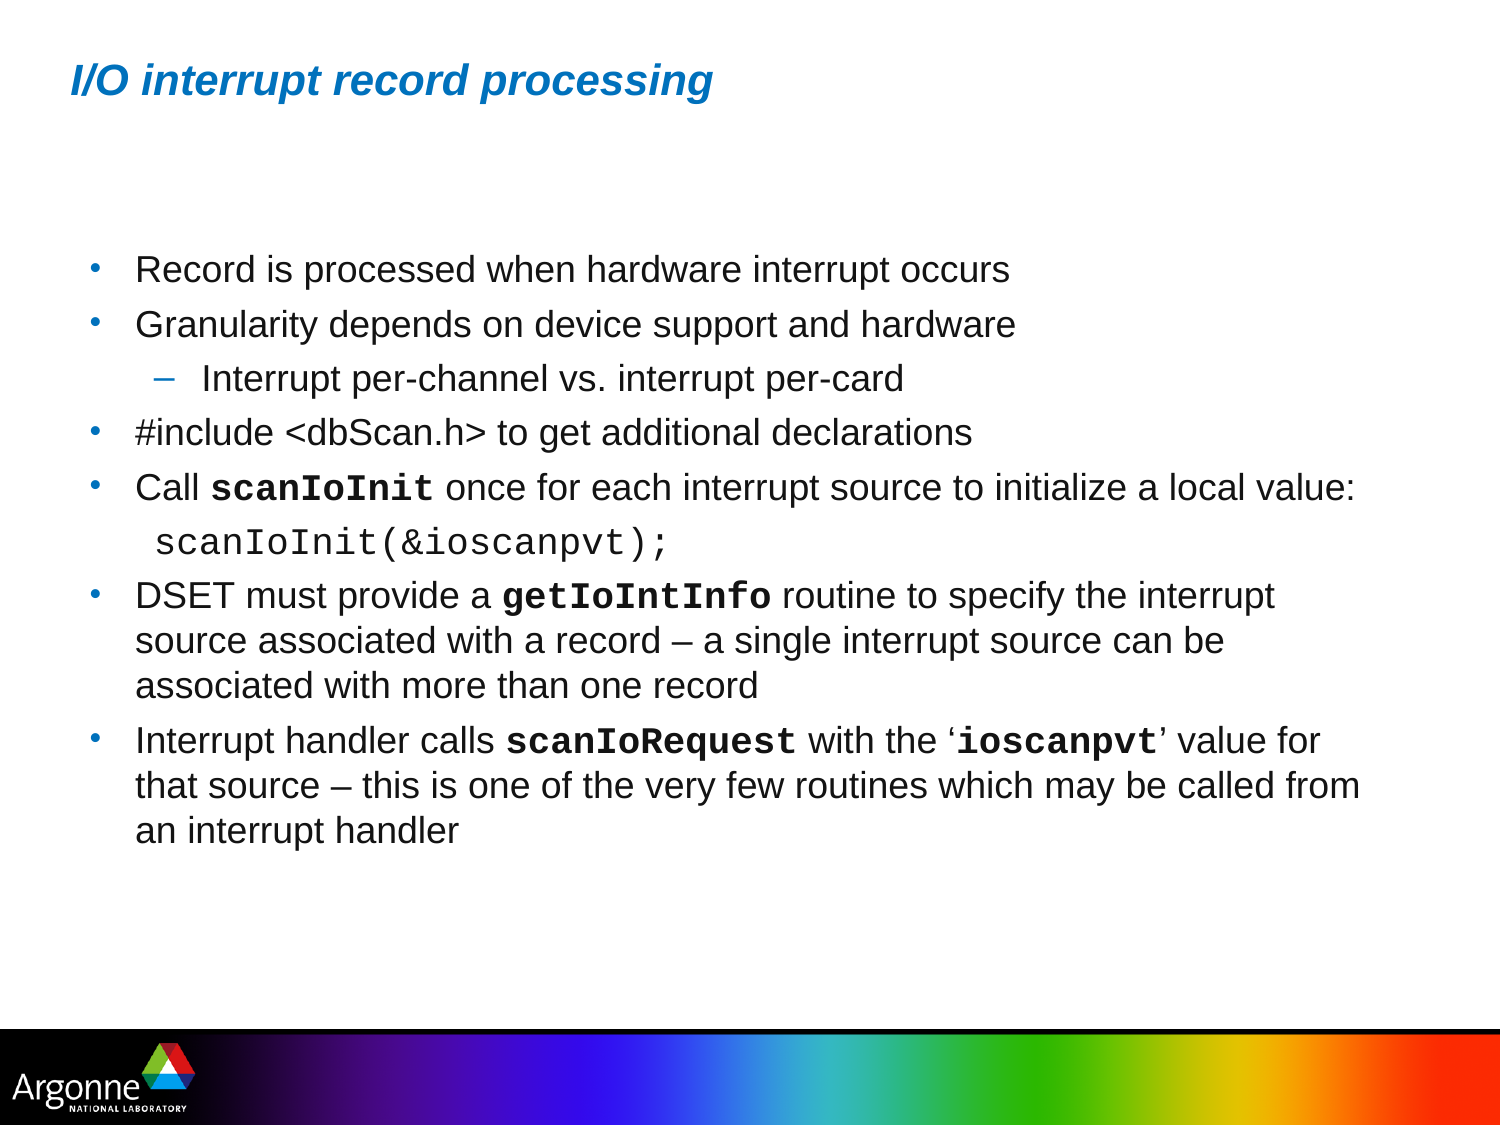

# I/O interrupt record processing
Record is processed when hardware interrupt occurs
Granularity depends on device support and hardware
Interrupt per-channel vs. interrupt per-card
#include <dbScan.h> to get additional declarations
Call scanIoInit once for each interrupt source to initialize a local value:
scanIoInit(&ioscanpvt);
DSET must provide a getIoIntInfo routine to specify the interrupt source associated with a record – a single interrupt source can be associated with more than one record
Interrupt handler calls scanIoRequest with the ‘ioscanpvt’ value for that source – this is one of the very few routines which may be called from an interrupt handler